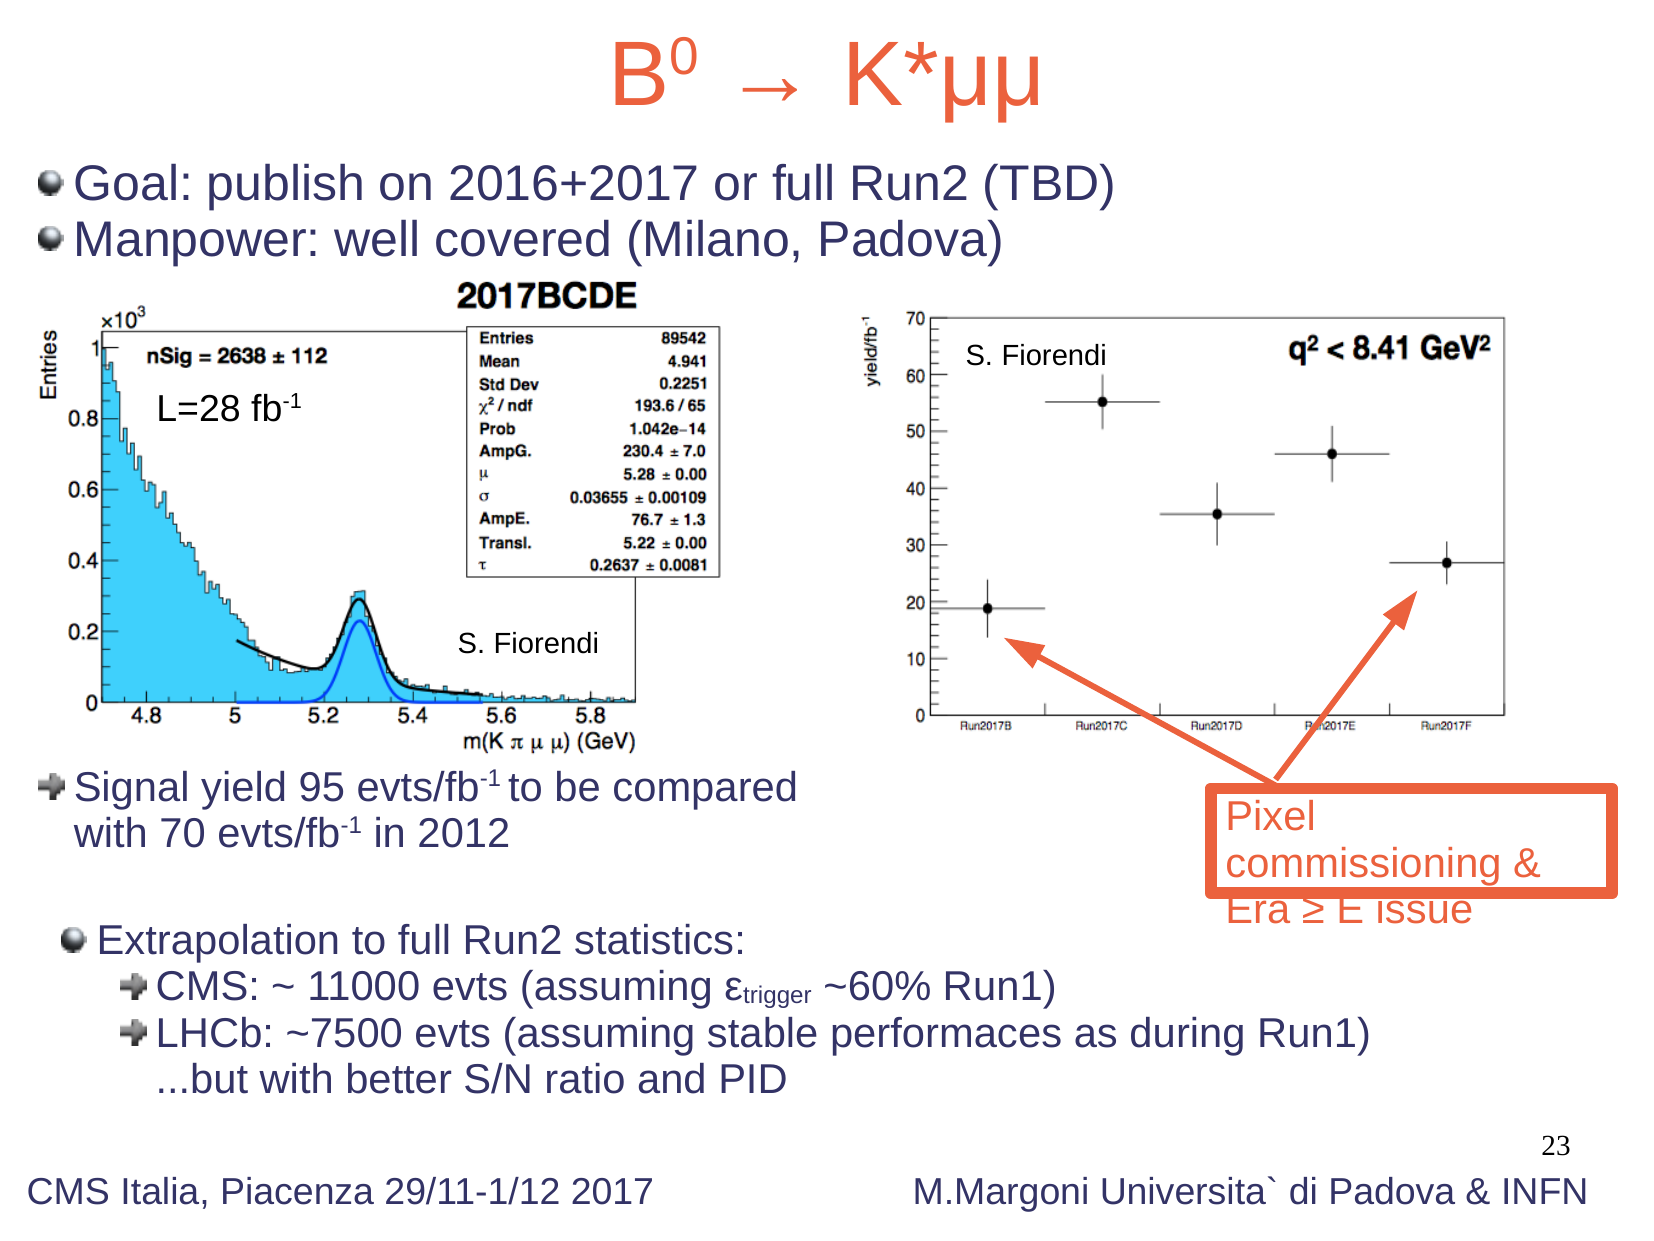

# B0 → K*μμ
Goal: publish on 2016+2017 or full Run2 (TBD)
Manpower: well covered (Milano, Padova)
S. Fiorendi
L=28 fb-1
S. Fiorendi
Signal yield 95 evts/fb-1 to be compared
with 70 evts/fb-1 in 2012
Pixel commissioning & Era ≥ E issue
Extrapolation to full Run2 statistics:
CMS: ~ 11000 evts (assuming εtrigger ~60% Run1)
LHCb: ~7500 evts (assuming stable performaces as during Run1)
...but with better S/N ratio and PID
23
CMS Italia, Piacenza 29/11-1/12 2017				M.Margoni Universita` di Padova & INFN